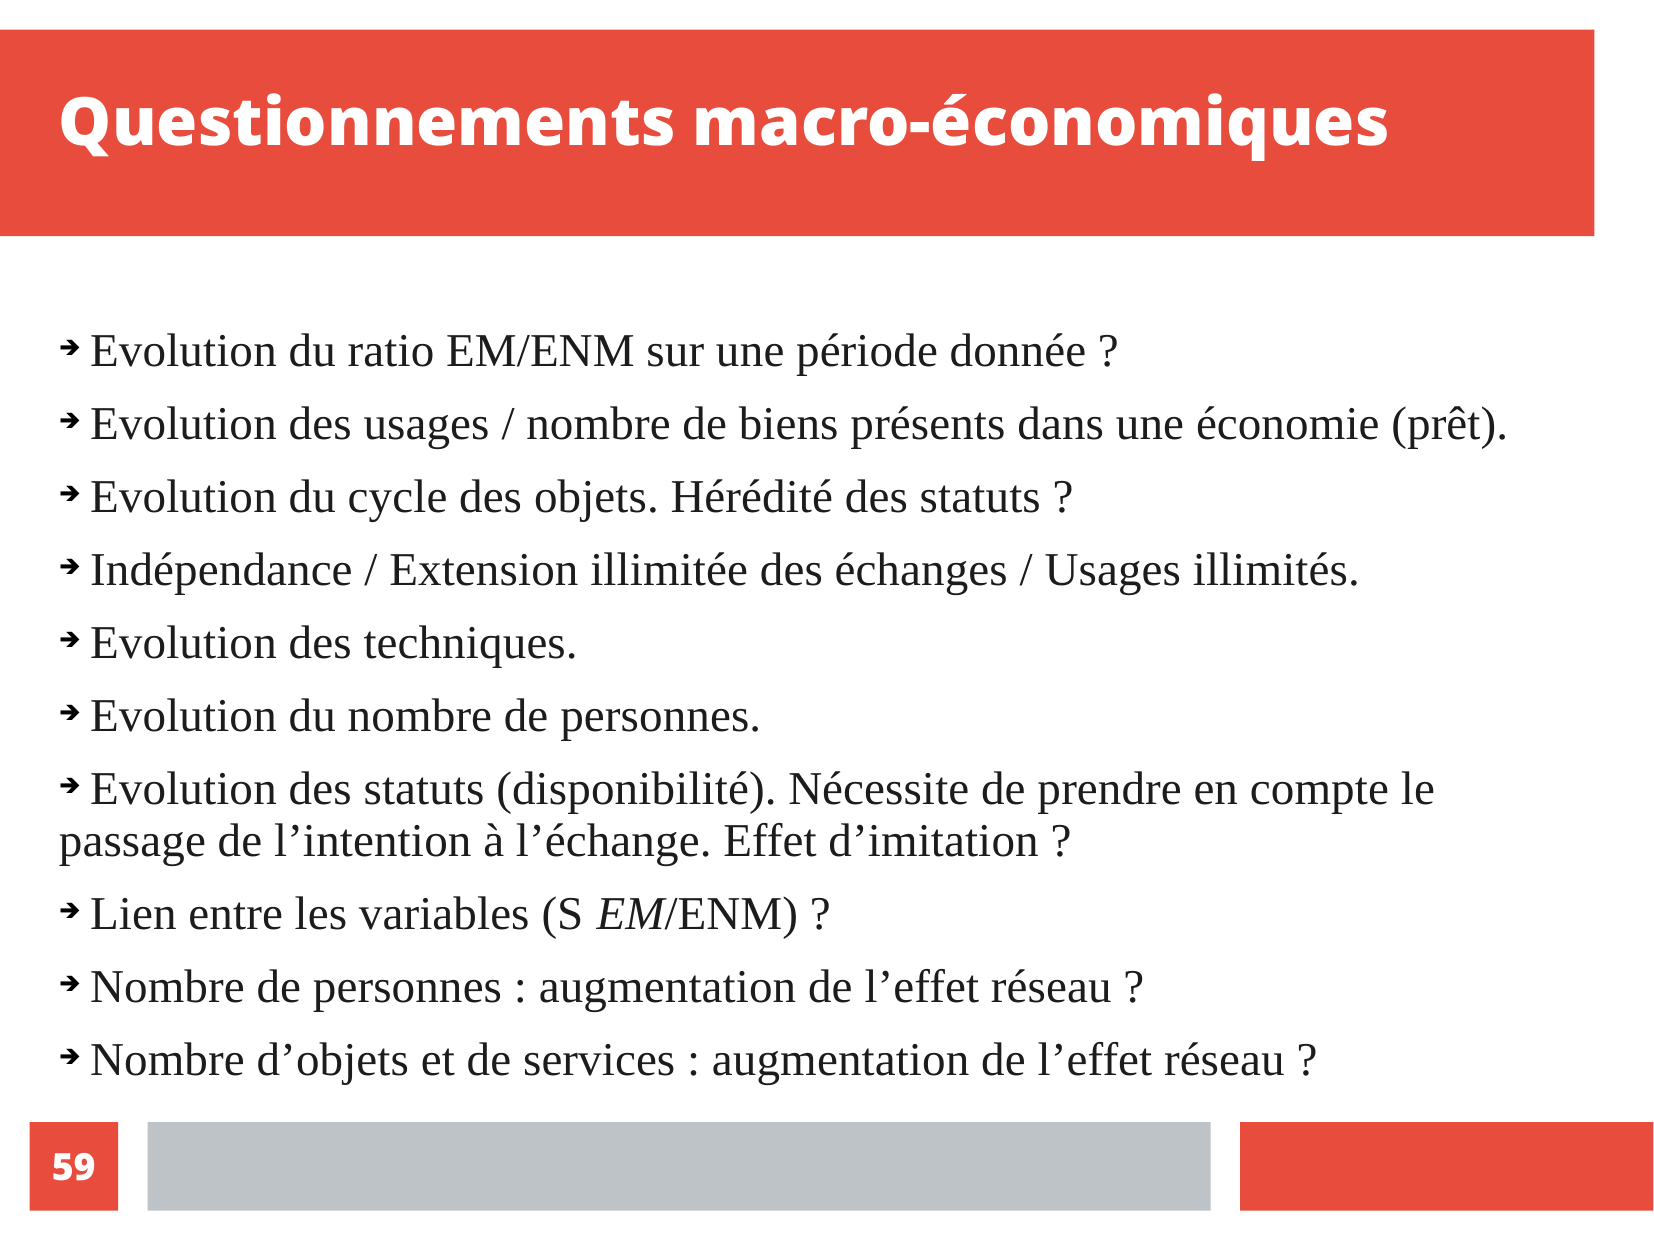

# Questionnements macro-économiques
 Evolution du ratio EM/ENM sur une période donnée ?
 Evolution des usages / nombre de biens présents dans une économie (prêt).
 Evolution du cycle des objets. Hérédité des statuts ?
 Indépendance / Extension illimitée des échanges / Usages illimités.
 Evolution des techniques.
 Evolution du nombre de personnes.
 Evolution des statuts (disponibilité). Nécessite de prendre en compte le passage de l’intention à l’échange. Effet d’imitation ?
 Lien entre les variables (S EM/ENM) ?
 Nombre de personnes : augmentation de l’effet réseau ?
 Nombre d’objets et de services : augmentation de l’effet réseau ?
59